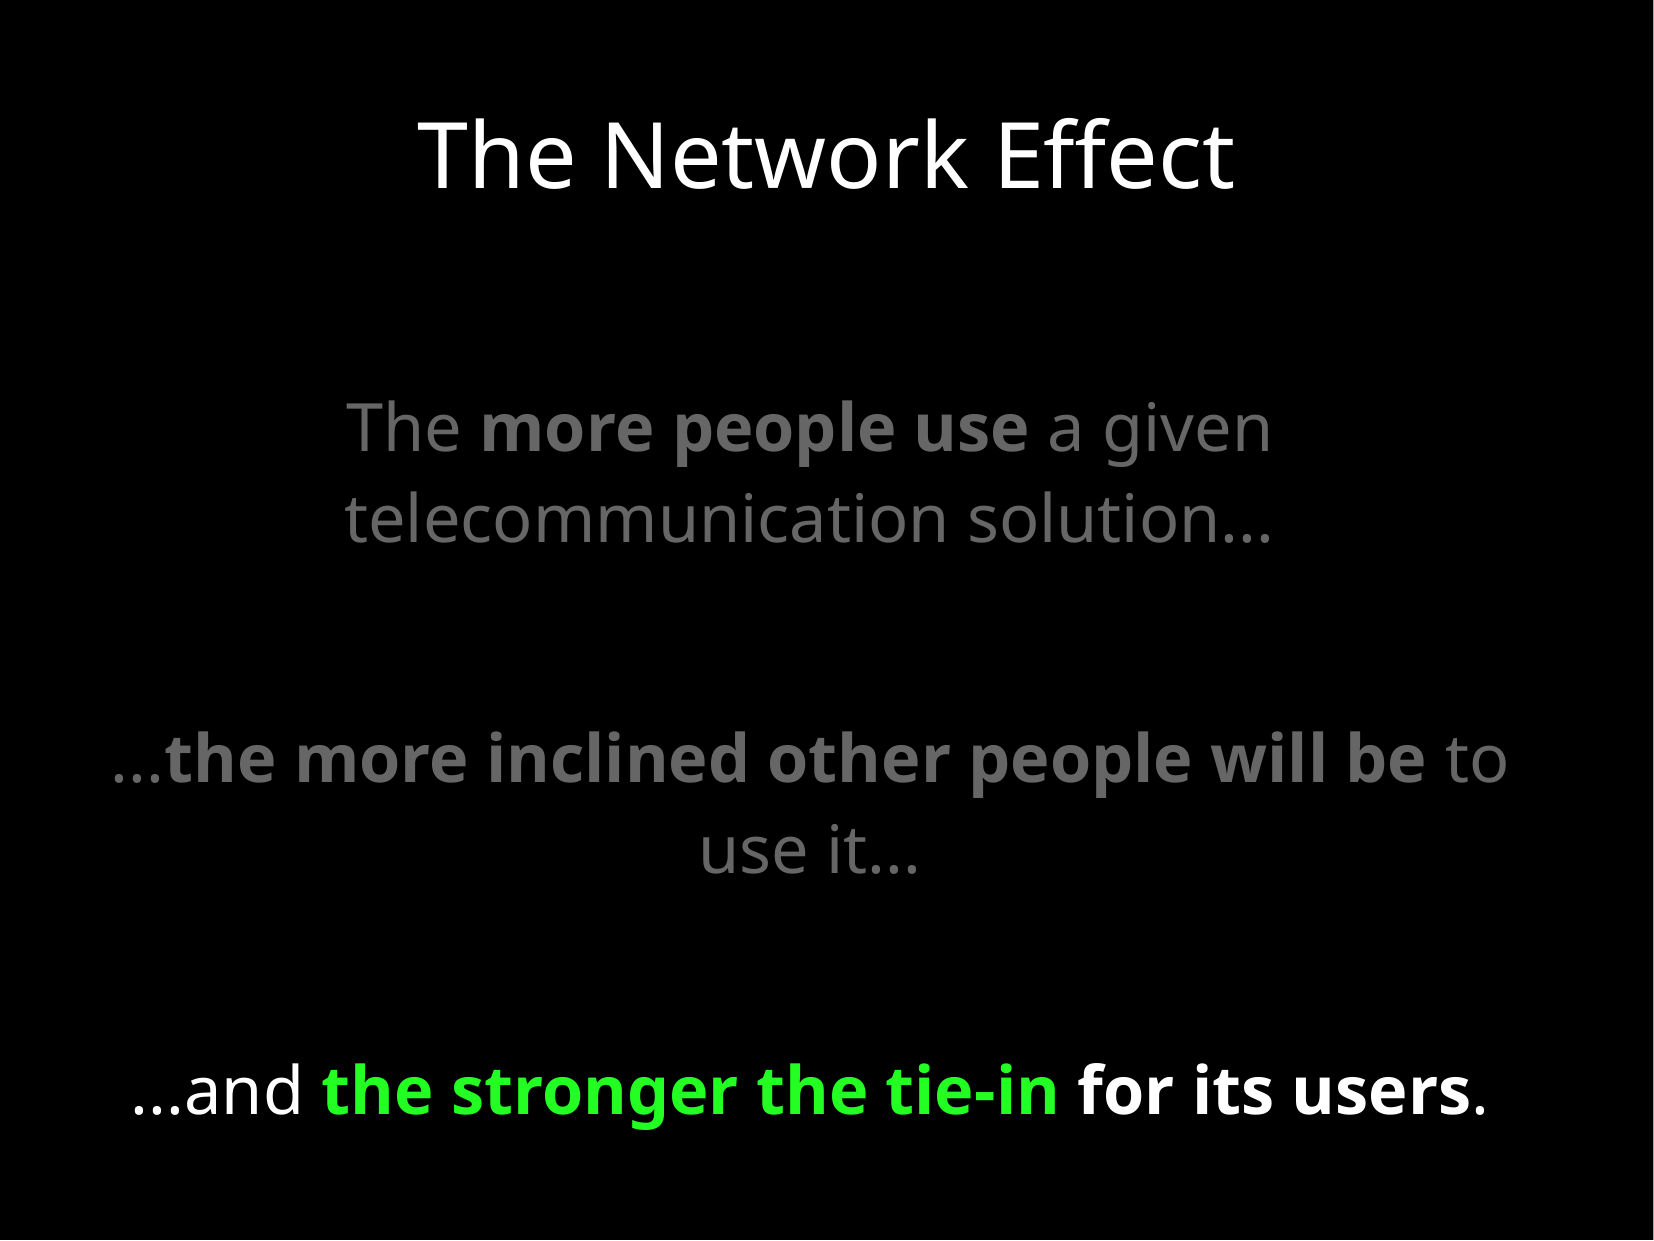

# The Network Effect
The more people use a given telecommunication solution...
...the more inclined other people will be to use it...
...and the stronger the tie-in for its users.